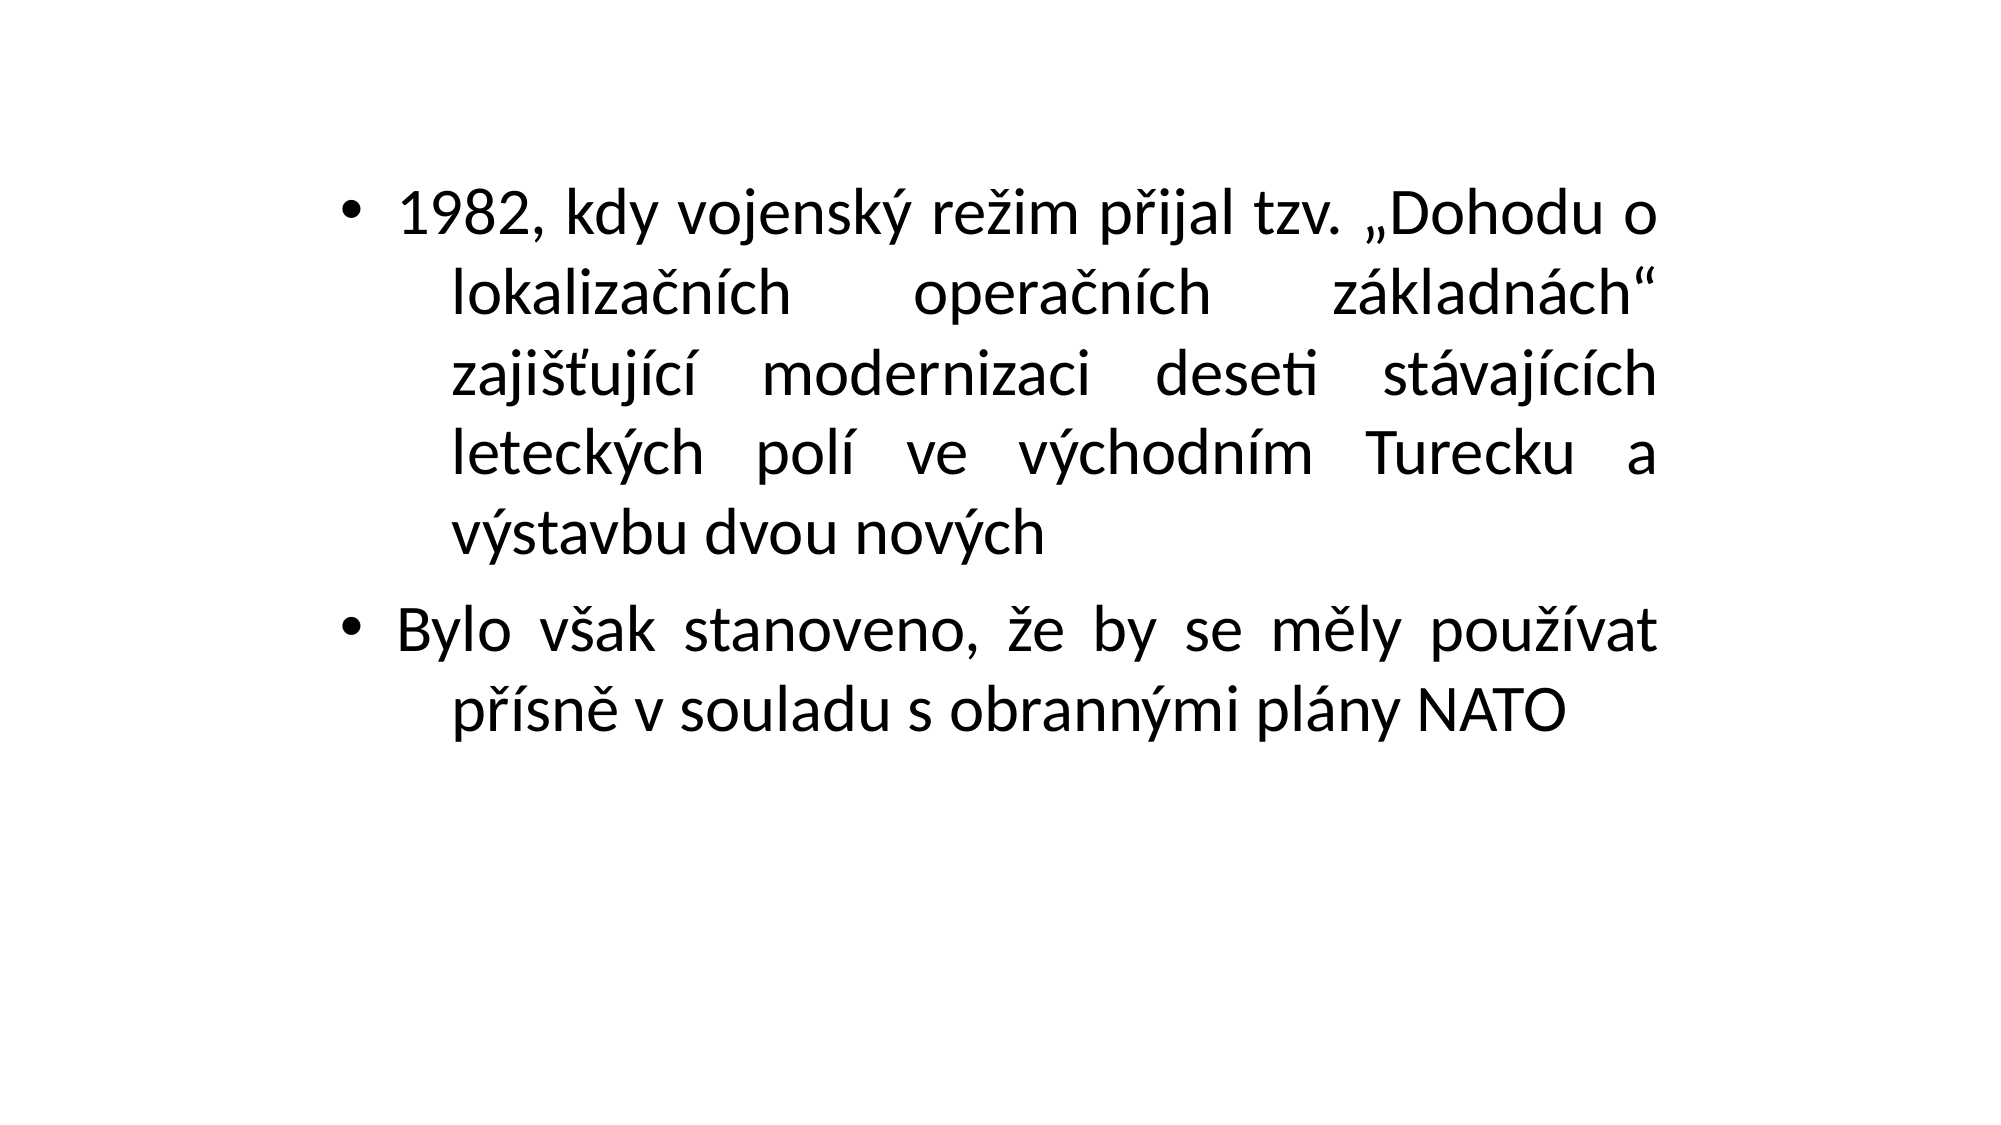

1982, kdy vojenský režim přijal tzv. „Dohodu o lokalizačních operačních základnách“ zajišťující modernizaci deseti stávajících leteckých polí ve východním Turecku a výstavbu dvou nových
Bylo však stanoveno, že by se měly používat přísně v souladu s obrannými plány NATO